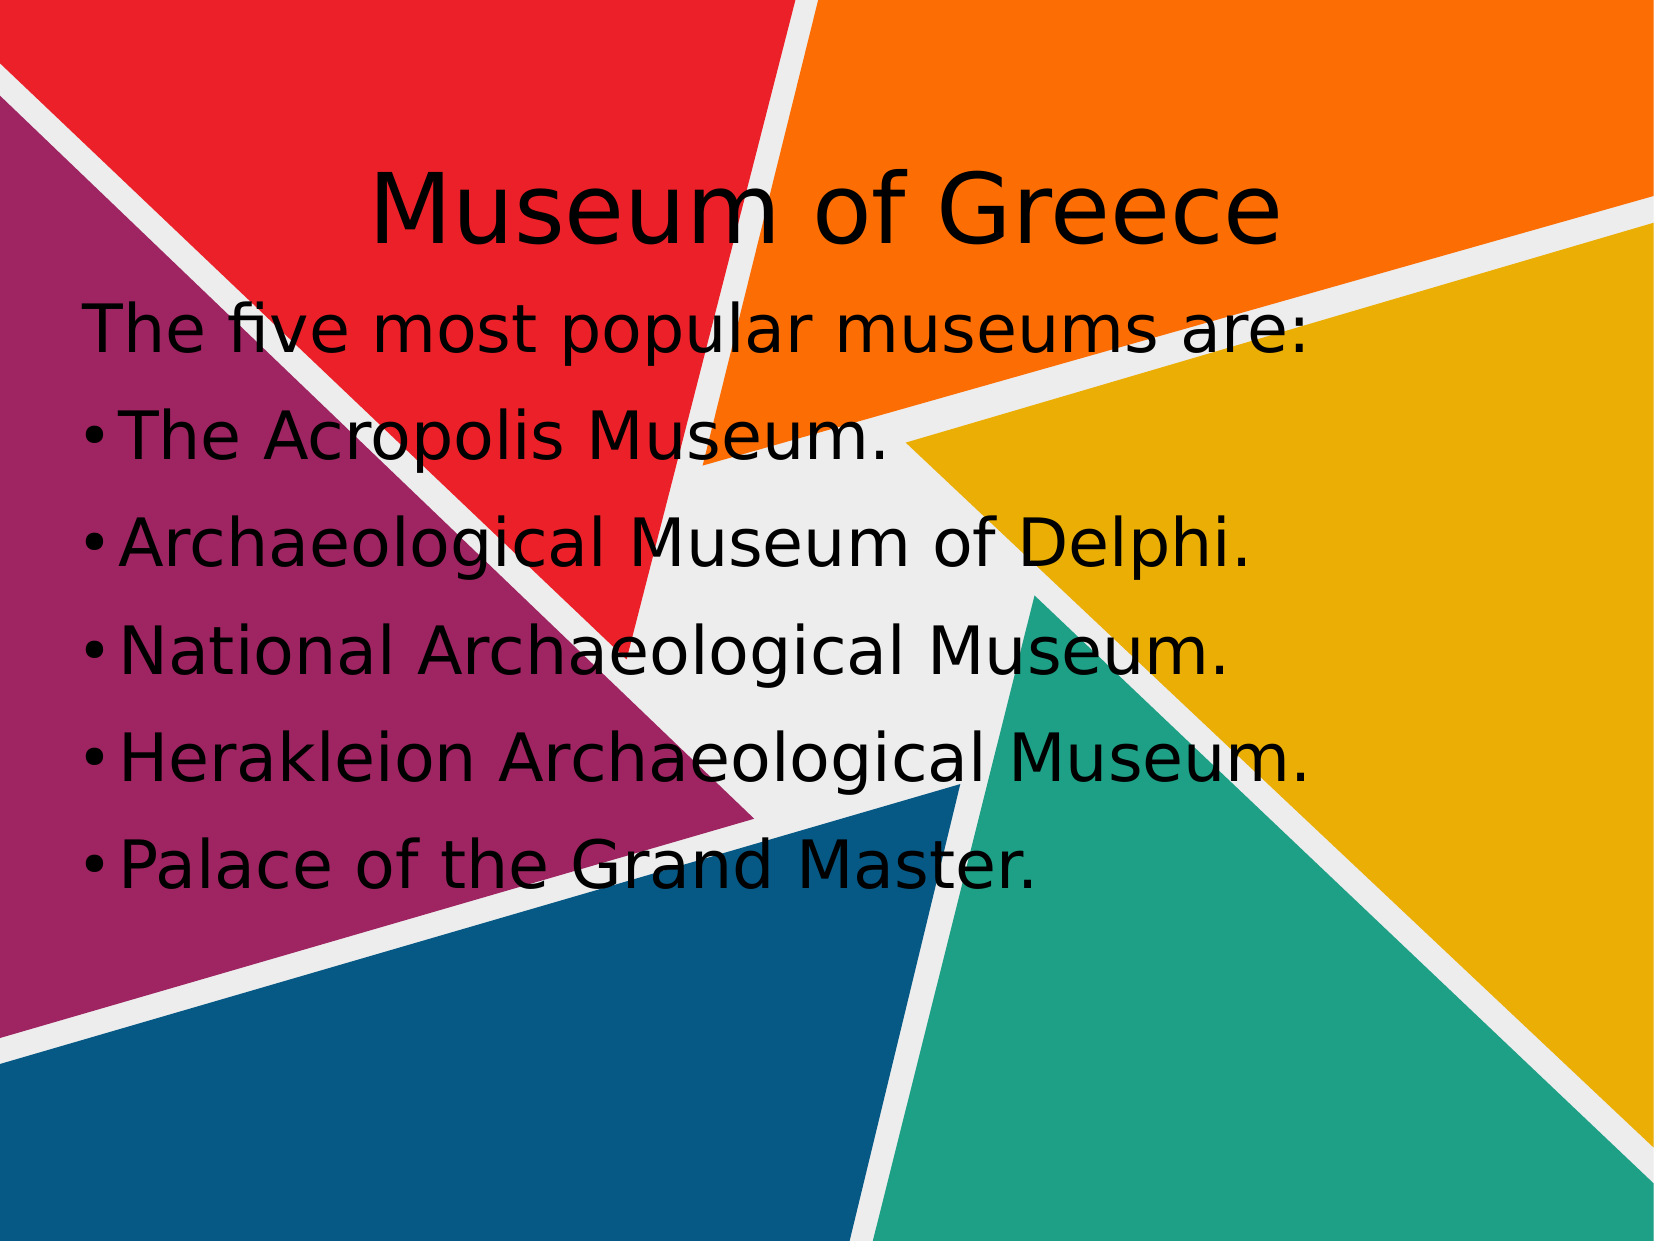

# Museum of Greece
The five most popular museums are:
The Acropolis Museum.
Archaeological Museum of Delphi.
National Archaeological Museum.
Herakleion Archaeological Museum.
Palace of the Grand Master.